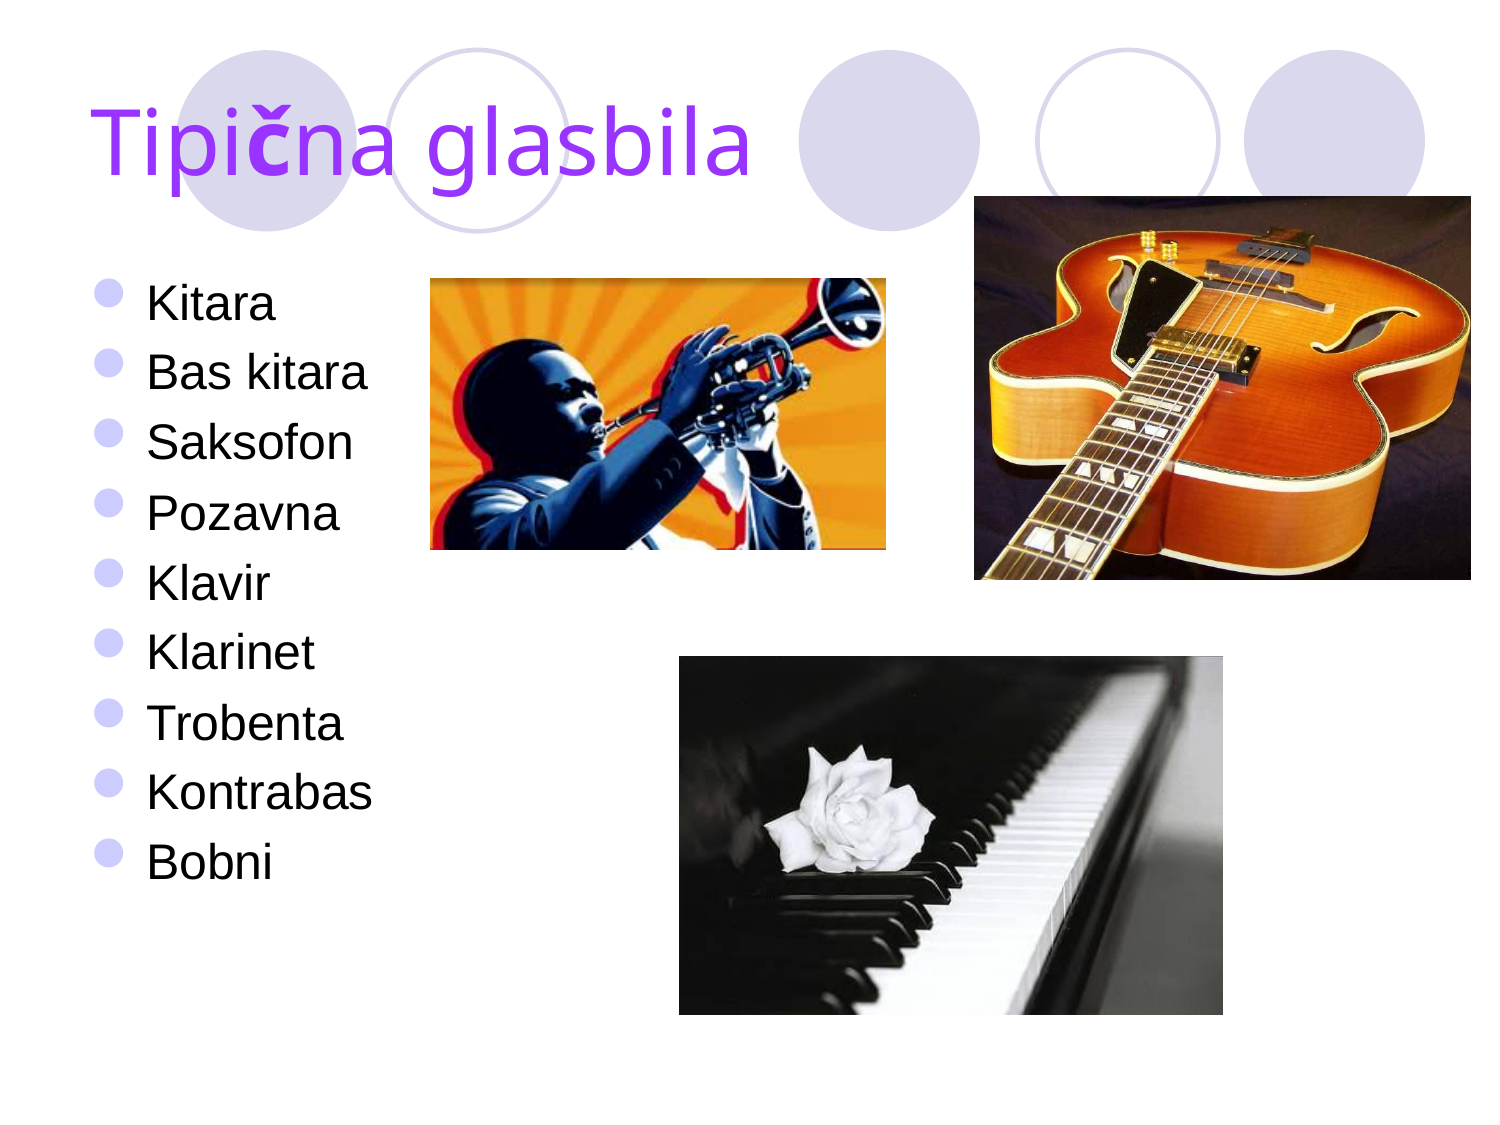

# Tipična glasbila
Kitara
Bas kitara
Saksofon
Pozavna
Klavir
Klarinet
Trobenta
Kontrabas
Bobni